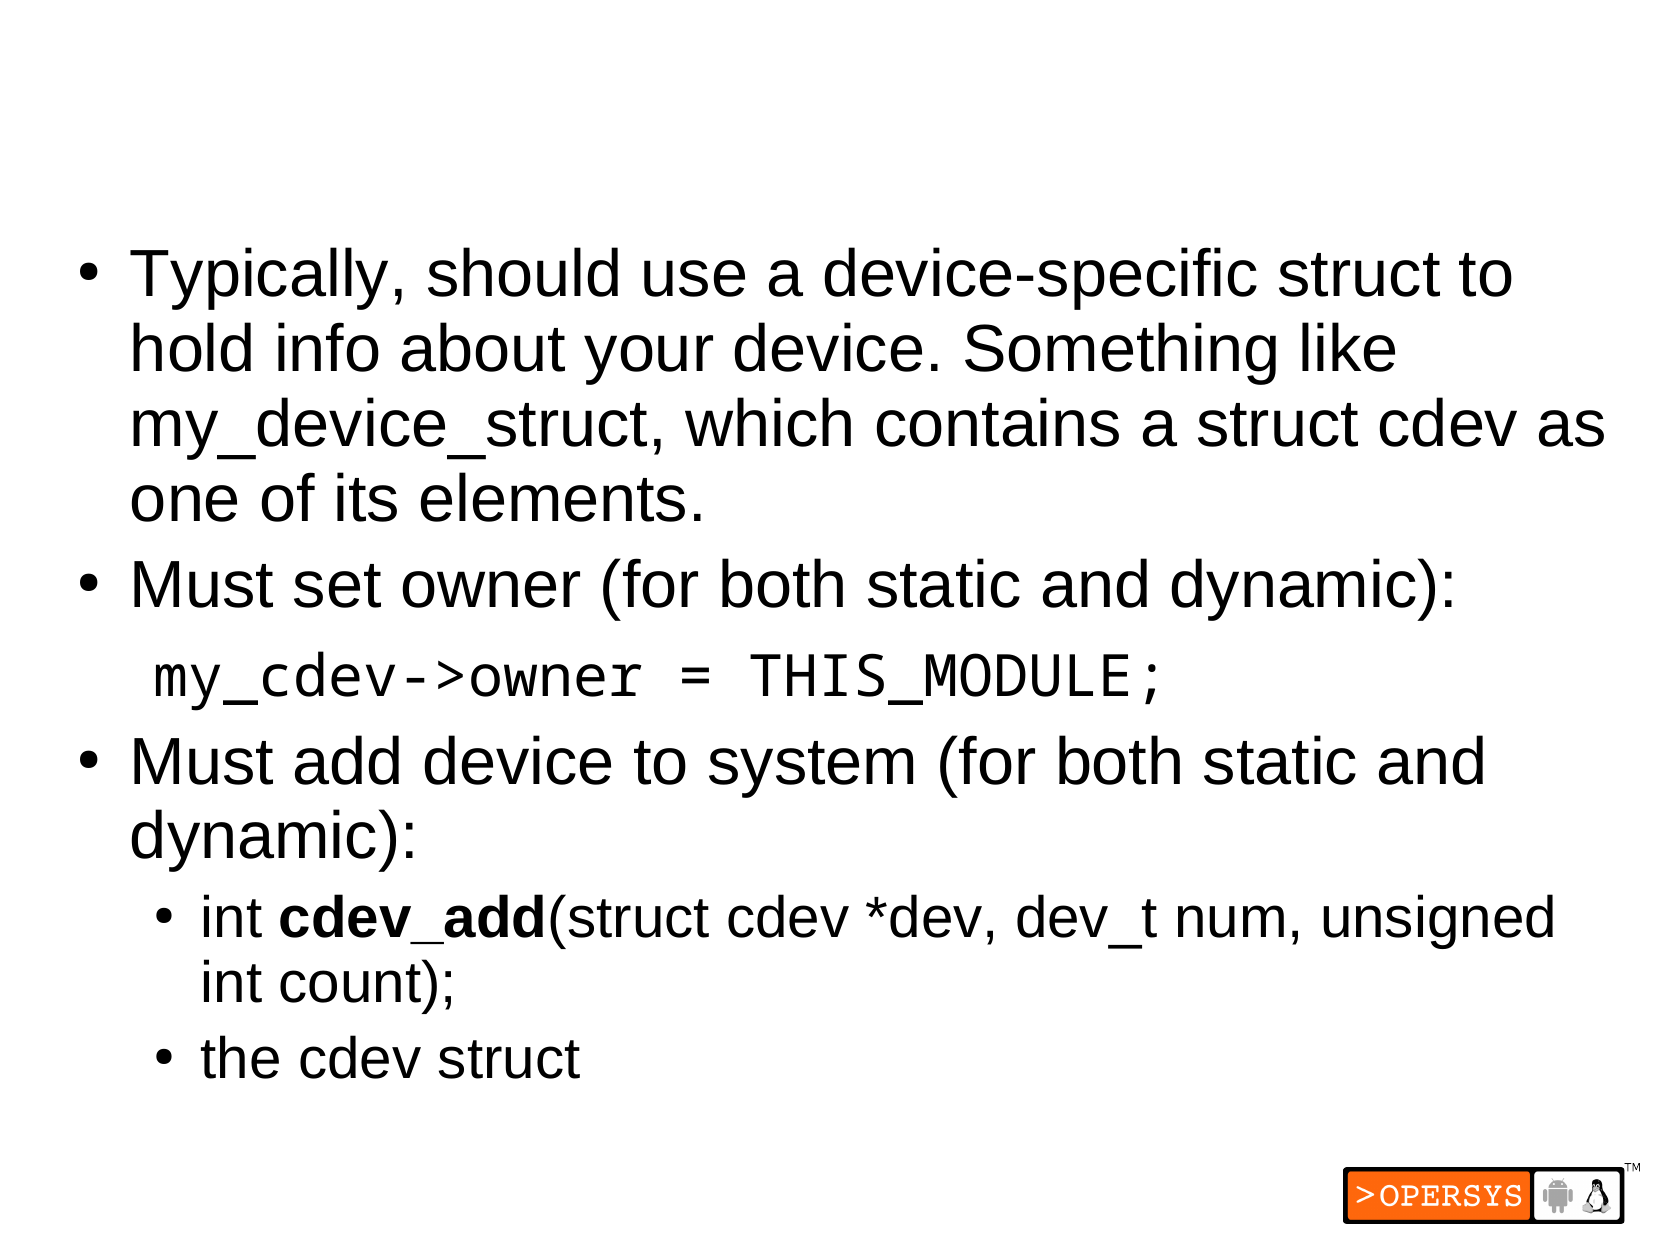

# Typically, should use a device-specific struct to hold info about your device. Something like my_device_struct, which contains a struct cdev as one of its elements.
Must set owner (for both static and dynamic):
my_cdev->owner = THIS_MODULE;
Must add device to system (for both static and dynamic):
int cdev_add(struct cdev *dev, dev_t num, unsigned int count);
the cdev struct